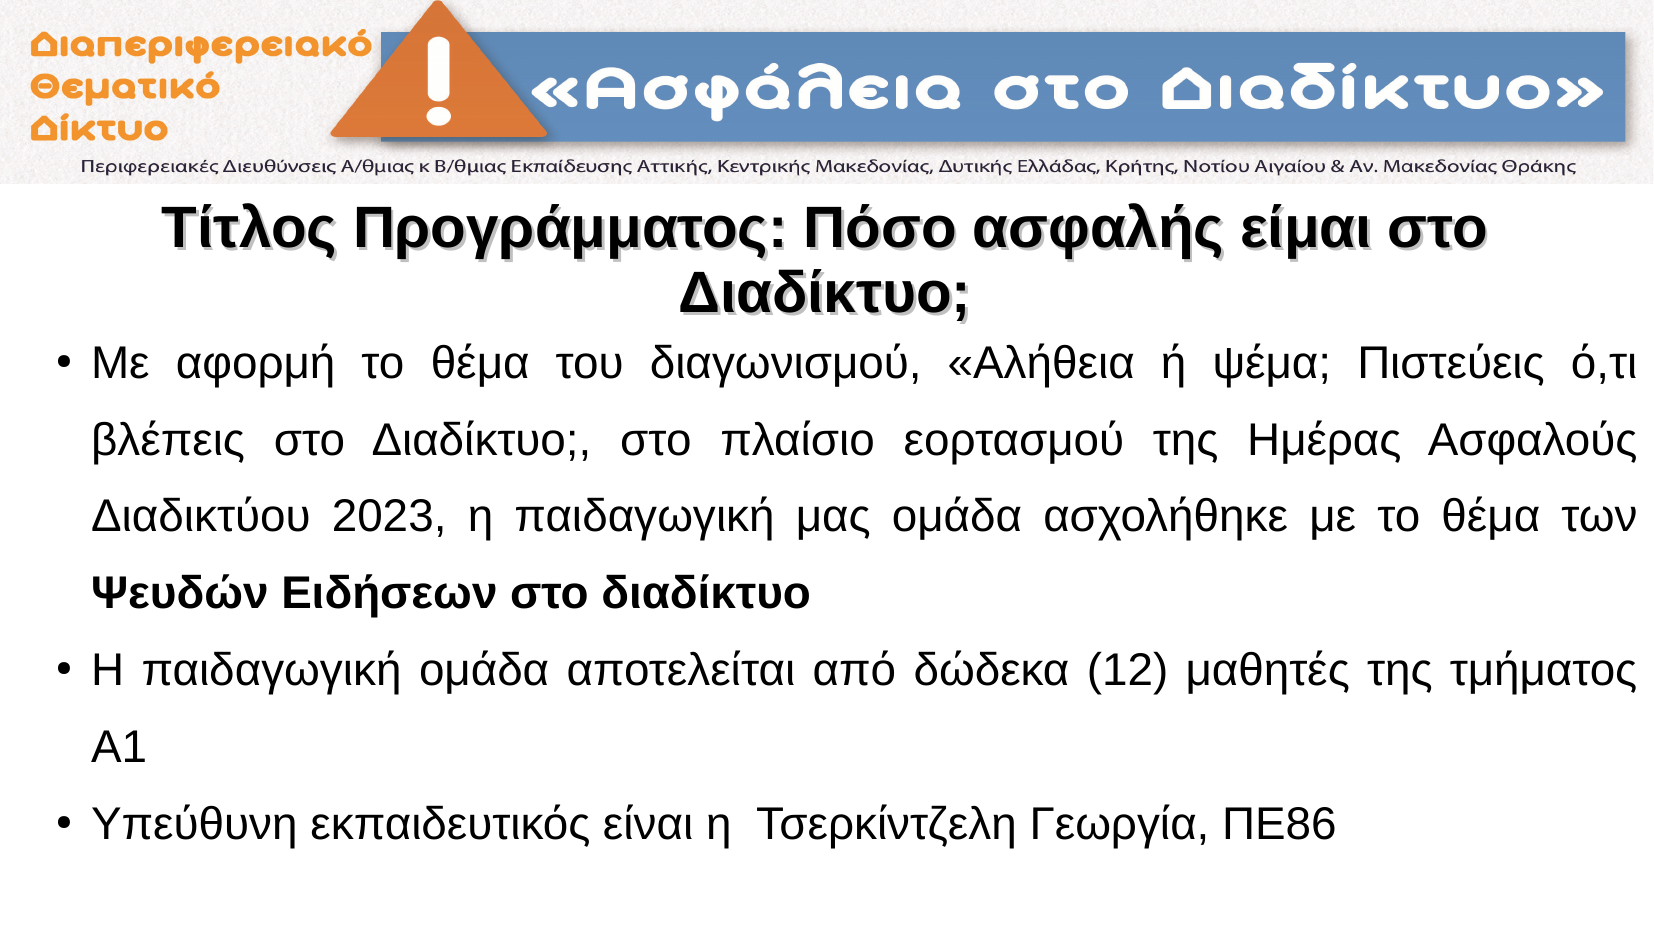

Τίτλος Προγράμματος: Πόσο ασφαλής είμαι στο Διαδίκτυο;
Με αφορμή το θέμα του διαγωνισμού, «Αλήθεια ή ψέμα; Πιστεύεις ό,τι βλέπεις στο Διαδίκτυο;, στο πλαίσιο εορτασμού της Ημέρας Ασφαλούς Διαδικτύου 2023, η παιδαγωγική μας ομάδα ασχολήθηκε με το θέμα των Ψευδών Ειδήσεων στο διαδίκτυο
Η παιδαγωγική ομάδα αποτελείται από δώδεκα (12) μαθητές της τμήματος Α1
Υπεύθυνη εκπαιδευτικός είναι η Τσερκίντζελη Γεωργία, ΠΕ86